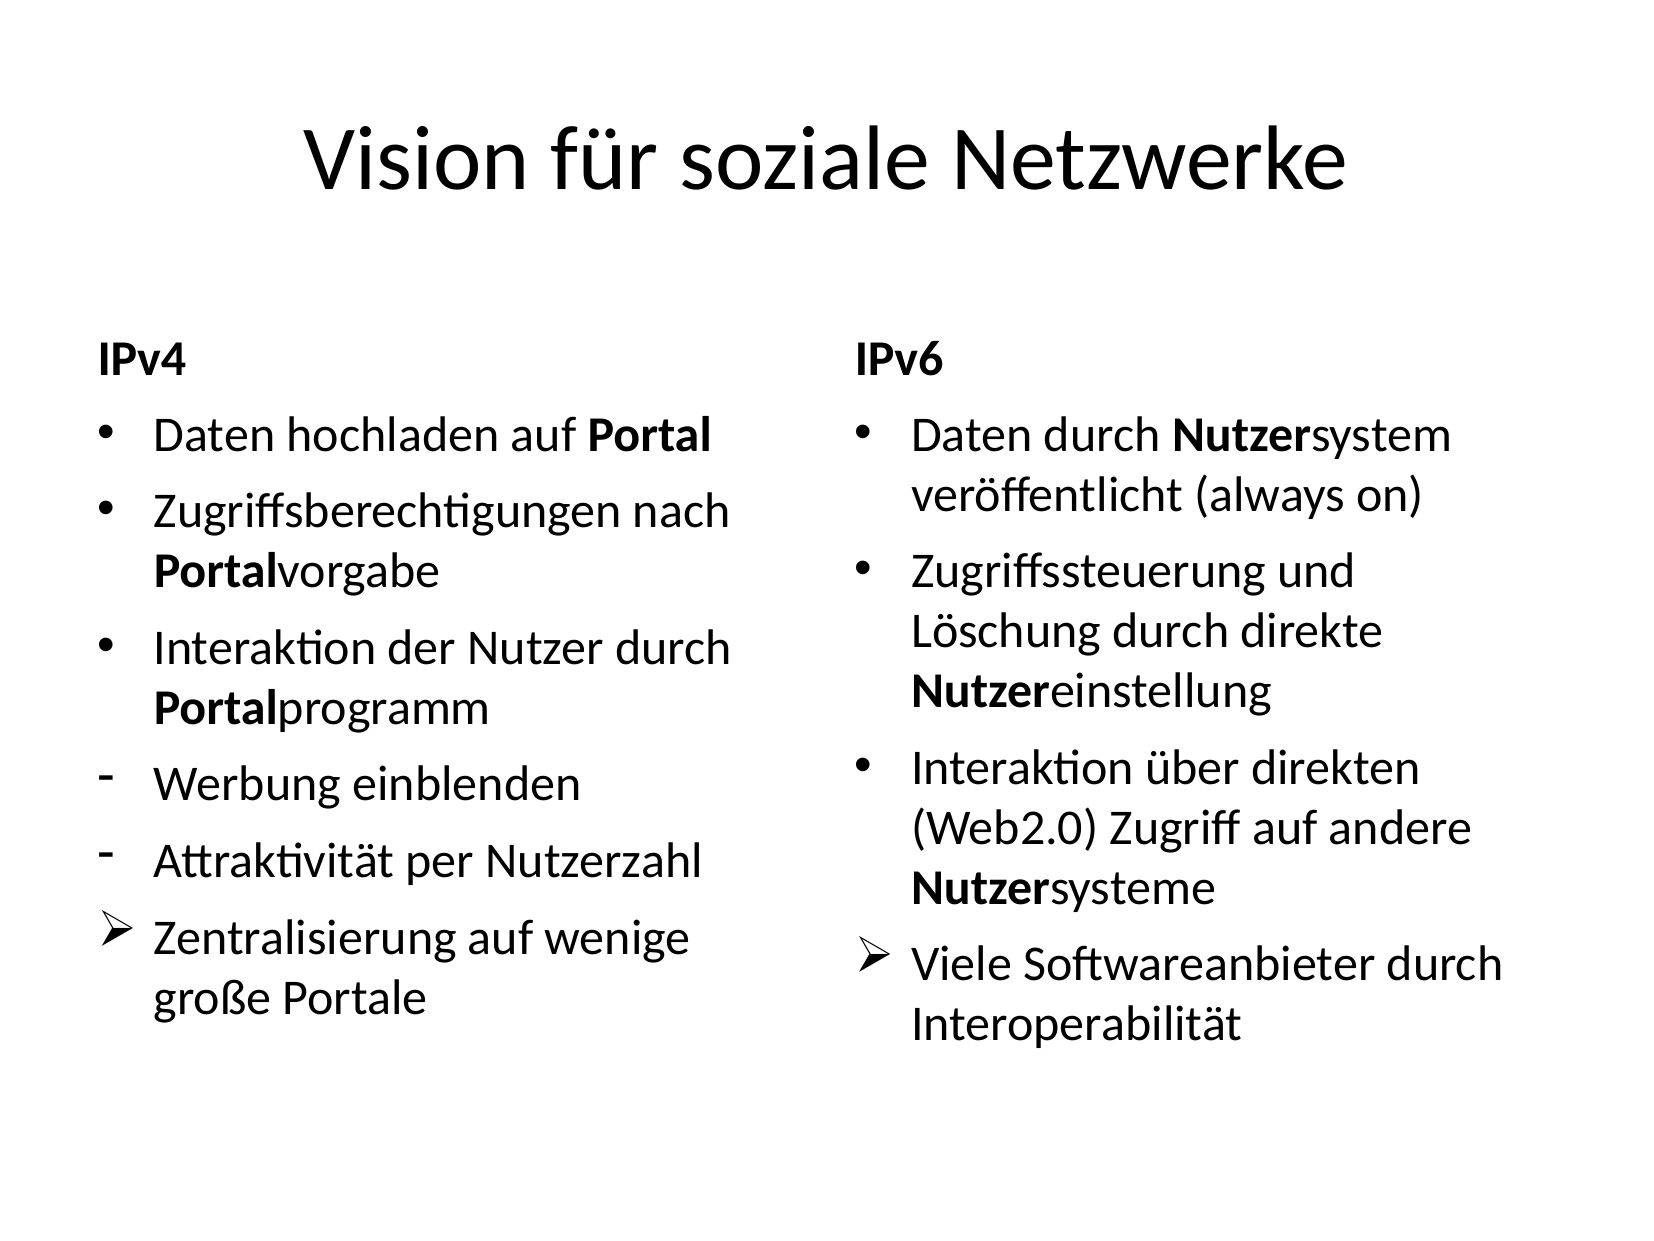

# Vision für soziale Netzwerke
IPv4
IPv6
Daten hochladen auf Portal
Zugriffsberechtigungen nach Portalvorgabe
Interaktion der Nutzer durch Portalprogramm
Werbung einblenden
Attraktivität per Nutzerzahl
Zentralisierung auf wenige große Portale
Daten durch Nutzersystem veröffentlicht (always on)
Zugriffssteuerung und Löschung durch direkte Nutzereinstellung
Interaktion über direkten (Web2.0) Zugriff auf andere Nutzersysteme
Viele Softwareanbieter durch Interoperabilität